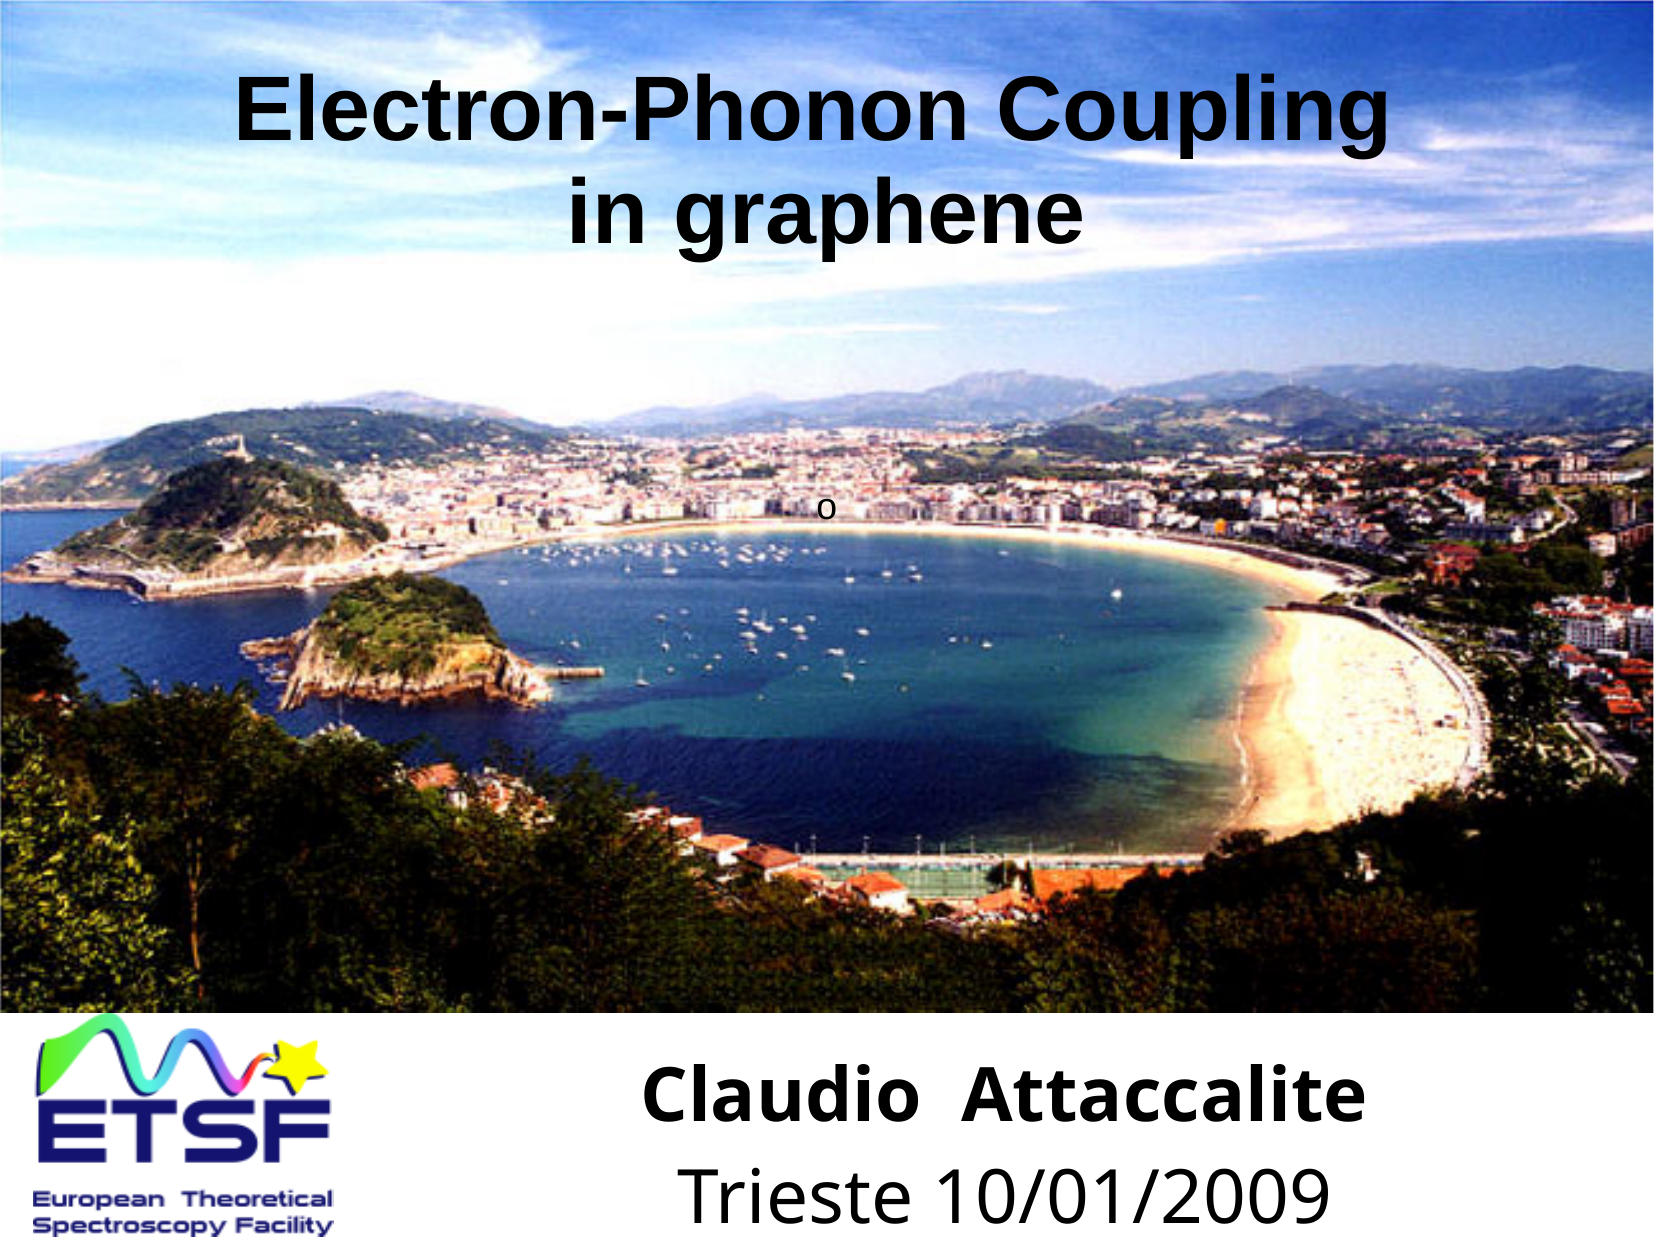

o
# Electron-Phonon Coupling in graphene
Claudio Attaccalite
Trieste 10/01/2009